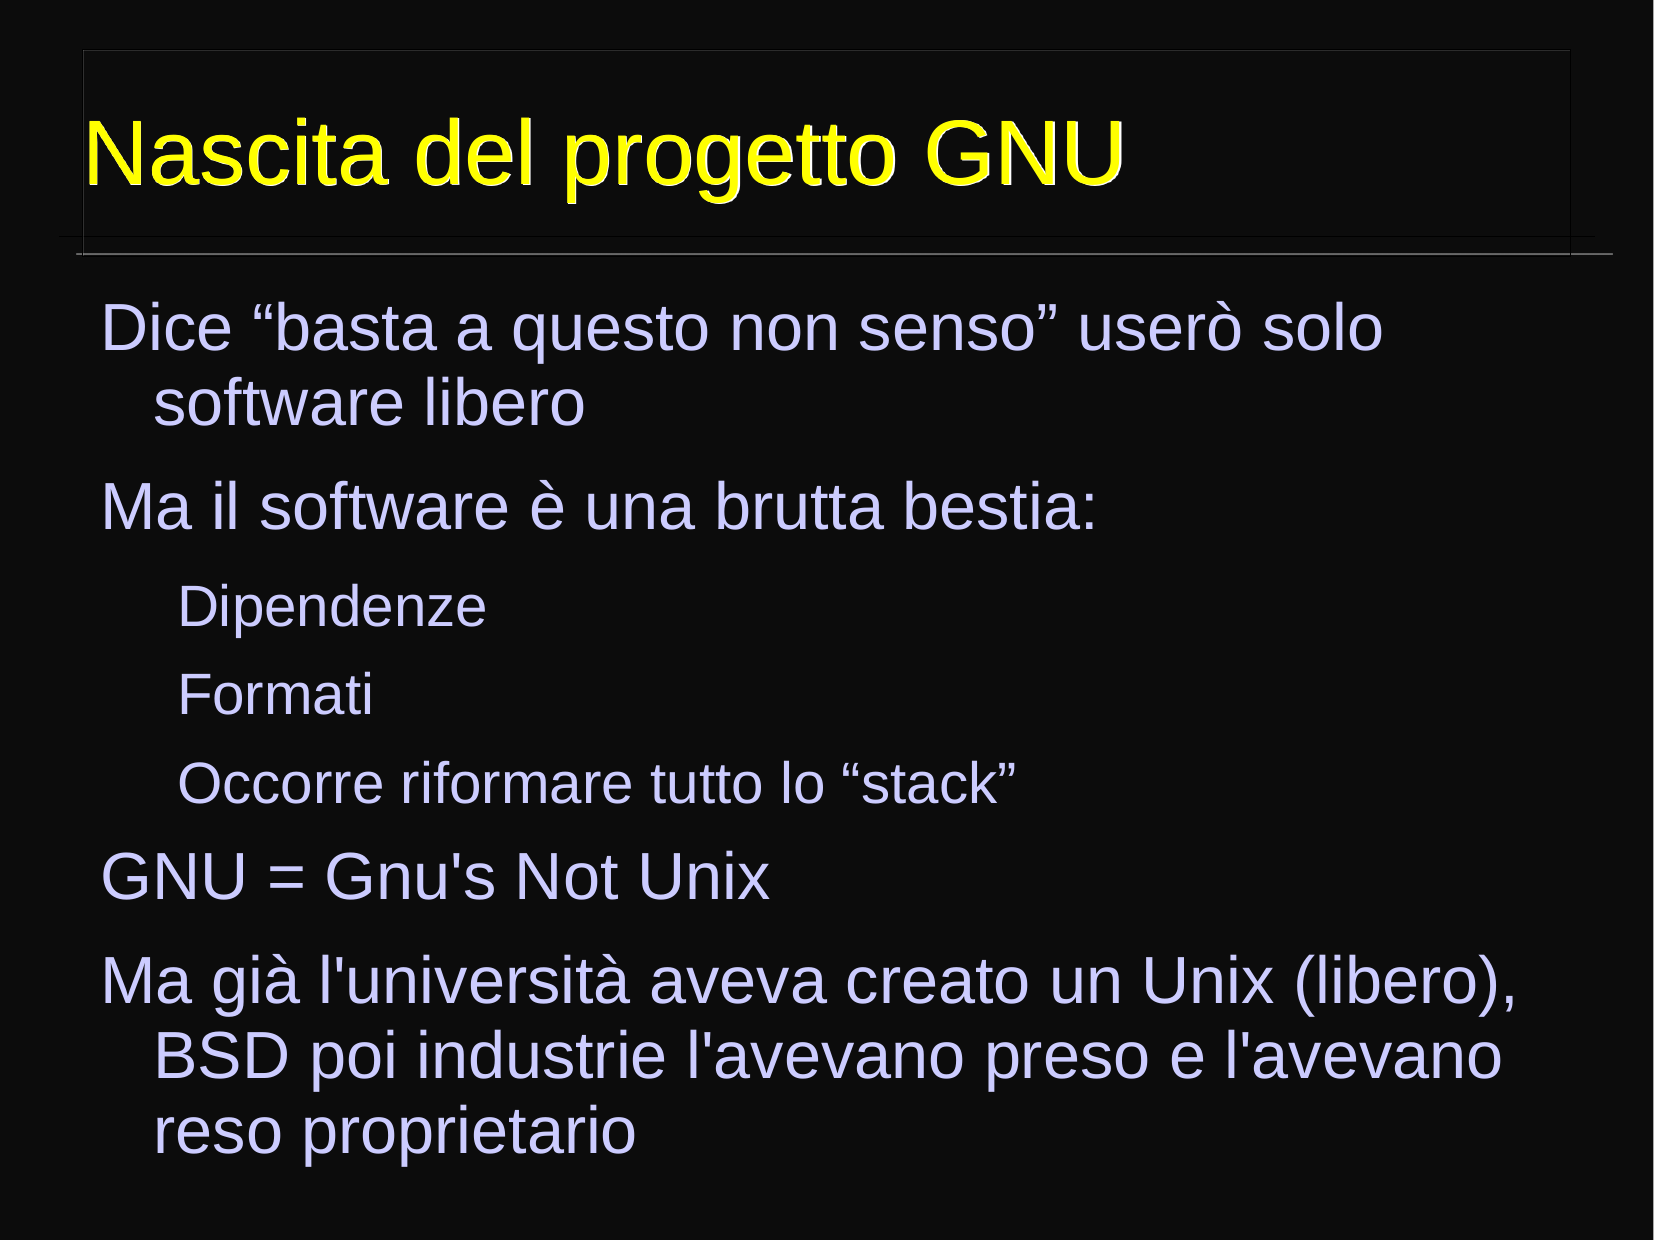

# Nascita del progetto GNU
Dice “basta a questo non senso” userò solo software libero
Ma il software è una brutta bestia:
Dipendenze
Formati
Occorre riformare tutto lo “stack”
GNU = Gnu's Not Unix
Ma già l'università aveva creato un Unix (libero), BSD poi industrie l'avevano preso e l'avevano reso proprietario